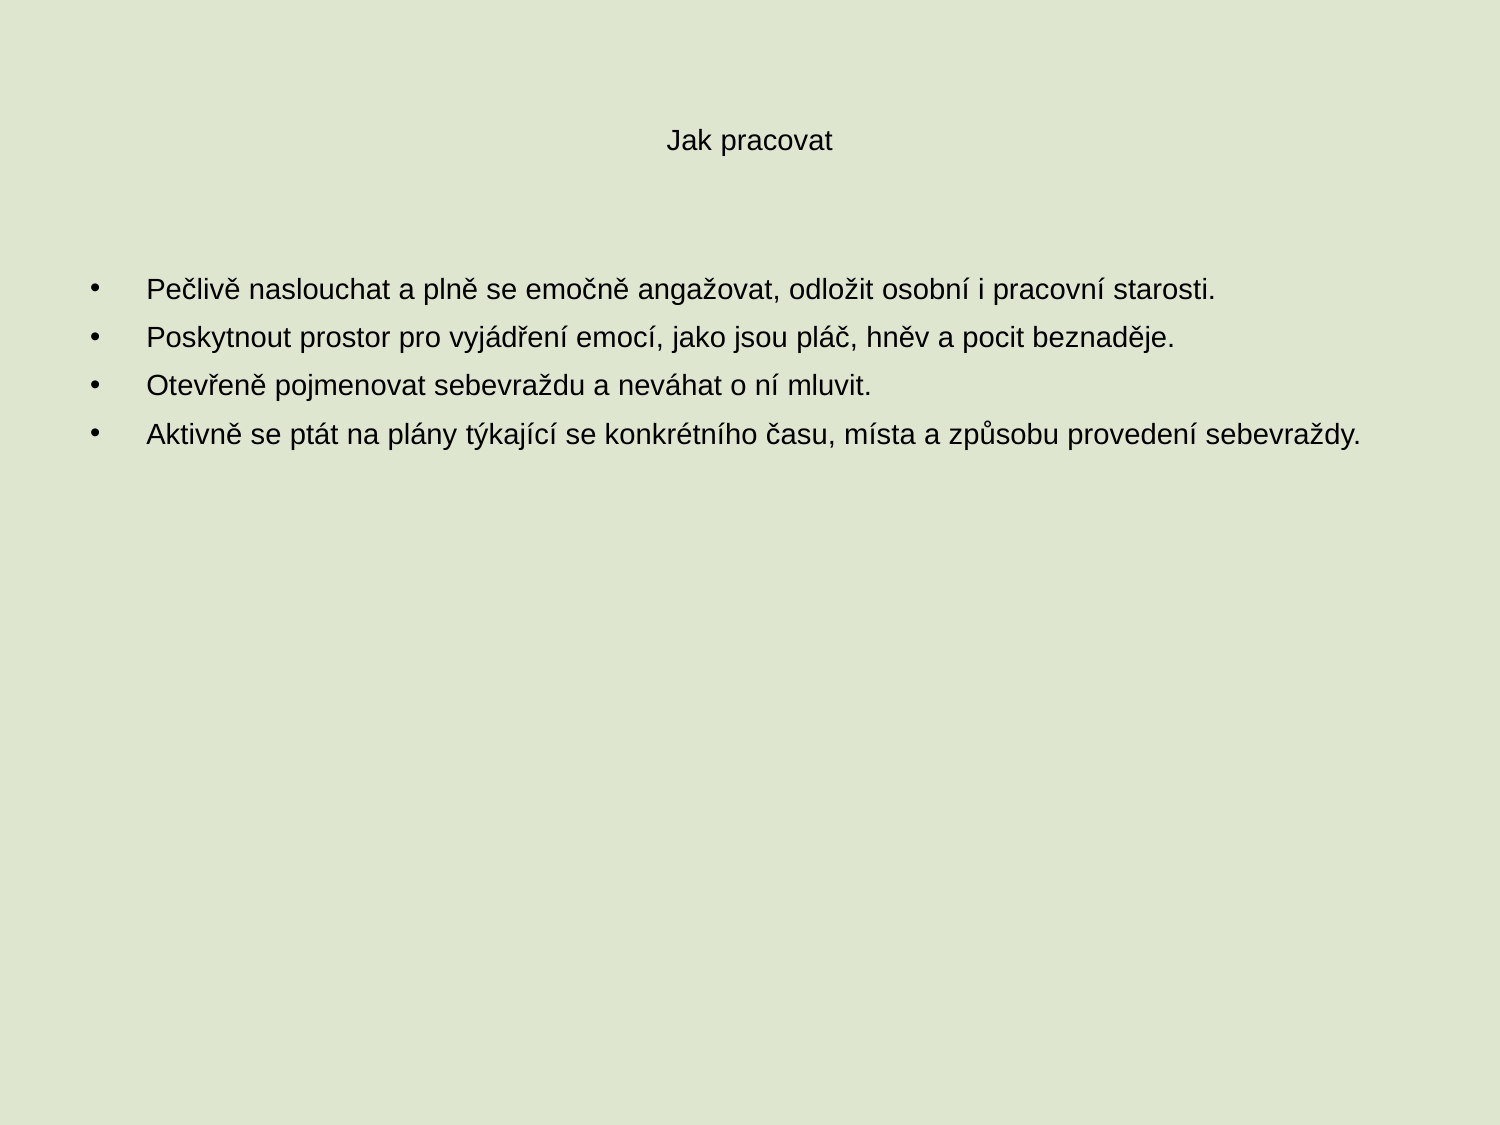

# Jak pracovat
Pečlivě naslouchat a plně se emočně angažovat, odložit osobní i pracovní starosti.
Poskytnout prostor pro vyjádření emocí, jako jsou pláč, hněv a pocit beznaděje.
Otevřeně pojmenovat sebevraždu a neváhat o ní mluvit.
Aktivně se ptát na plány týkající se konkrétního času, místa a způsobu provedení sebevraždy.